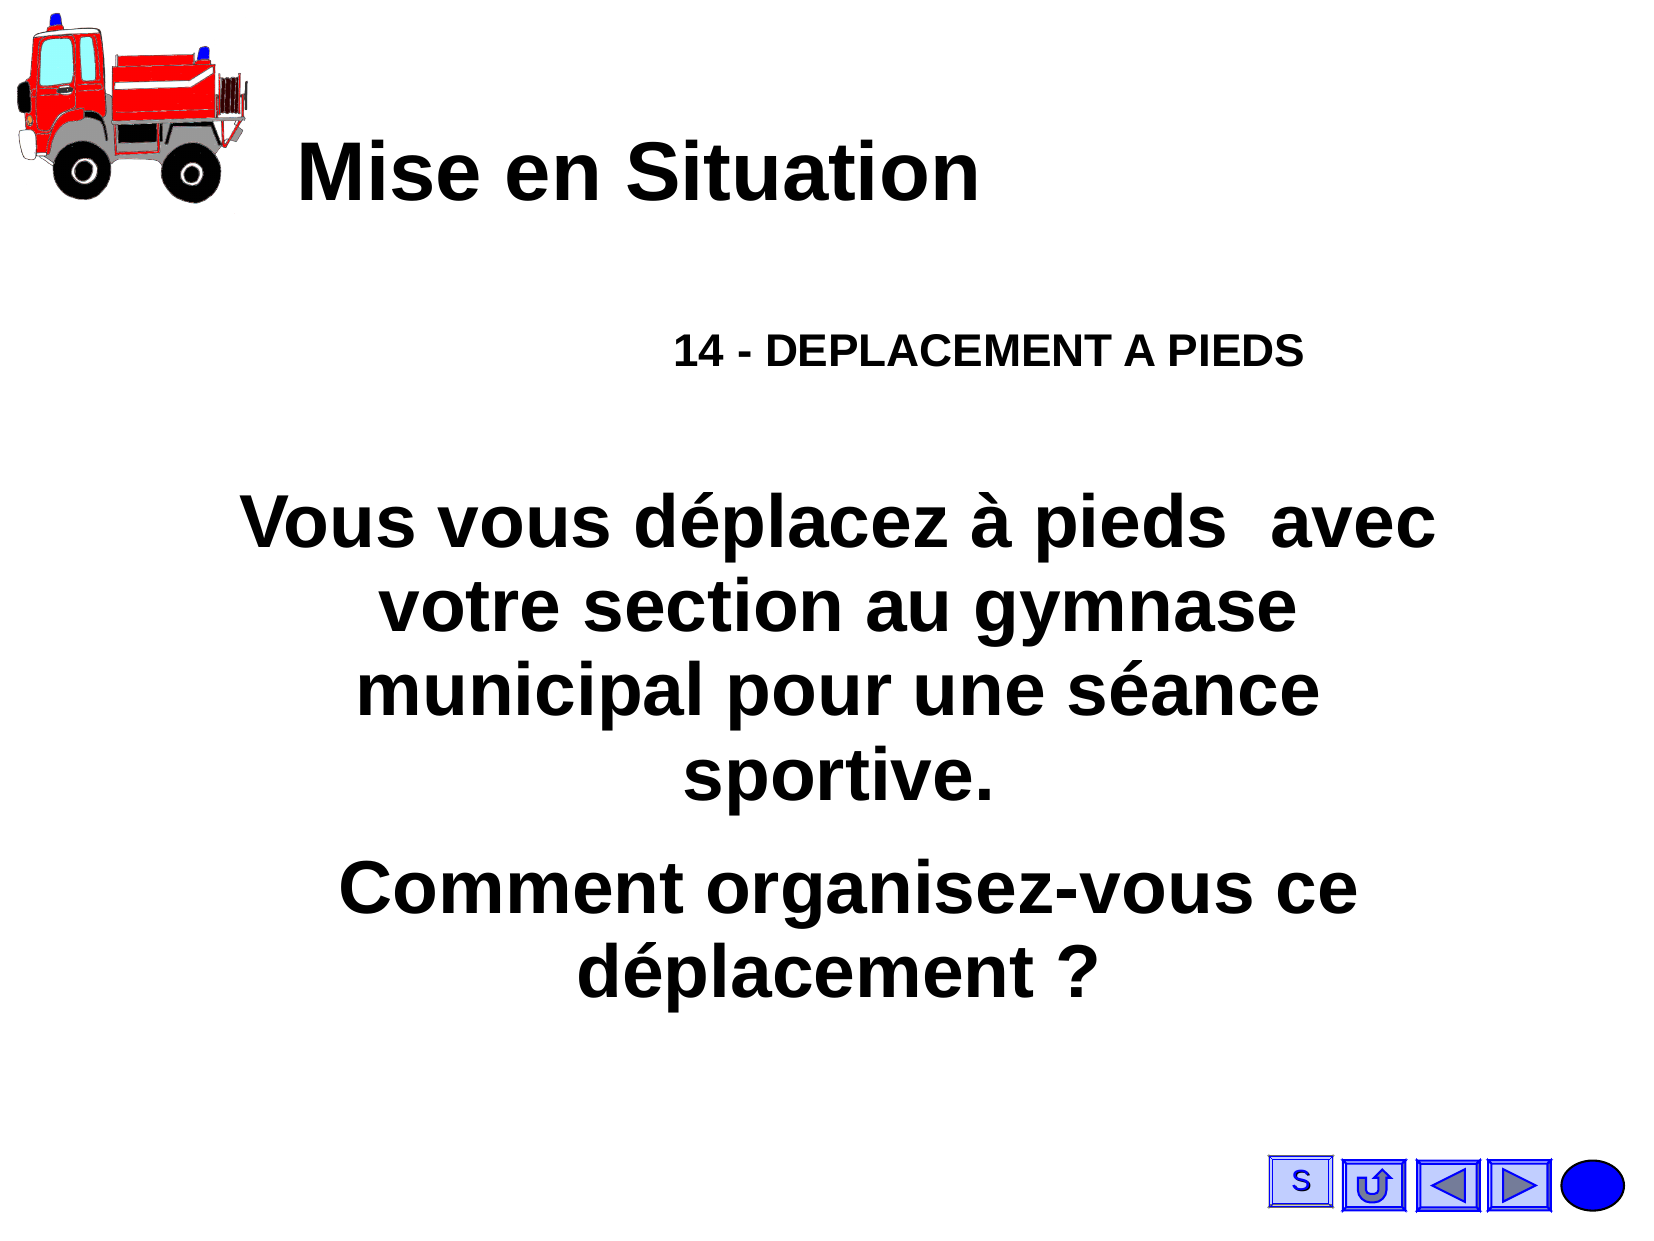

Mise en Situation
14 - DEPLACEMENT A PIEDS
# Vous vous déplacez à pieds avec votre section au gymnase municipal pour une séance sportive.
 Comment organisez-vous ce déplacement ?